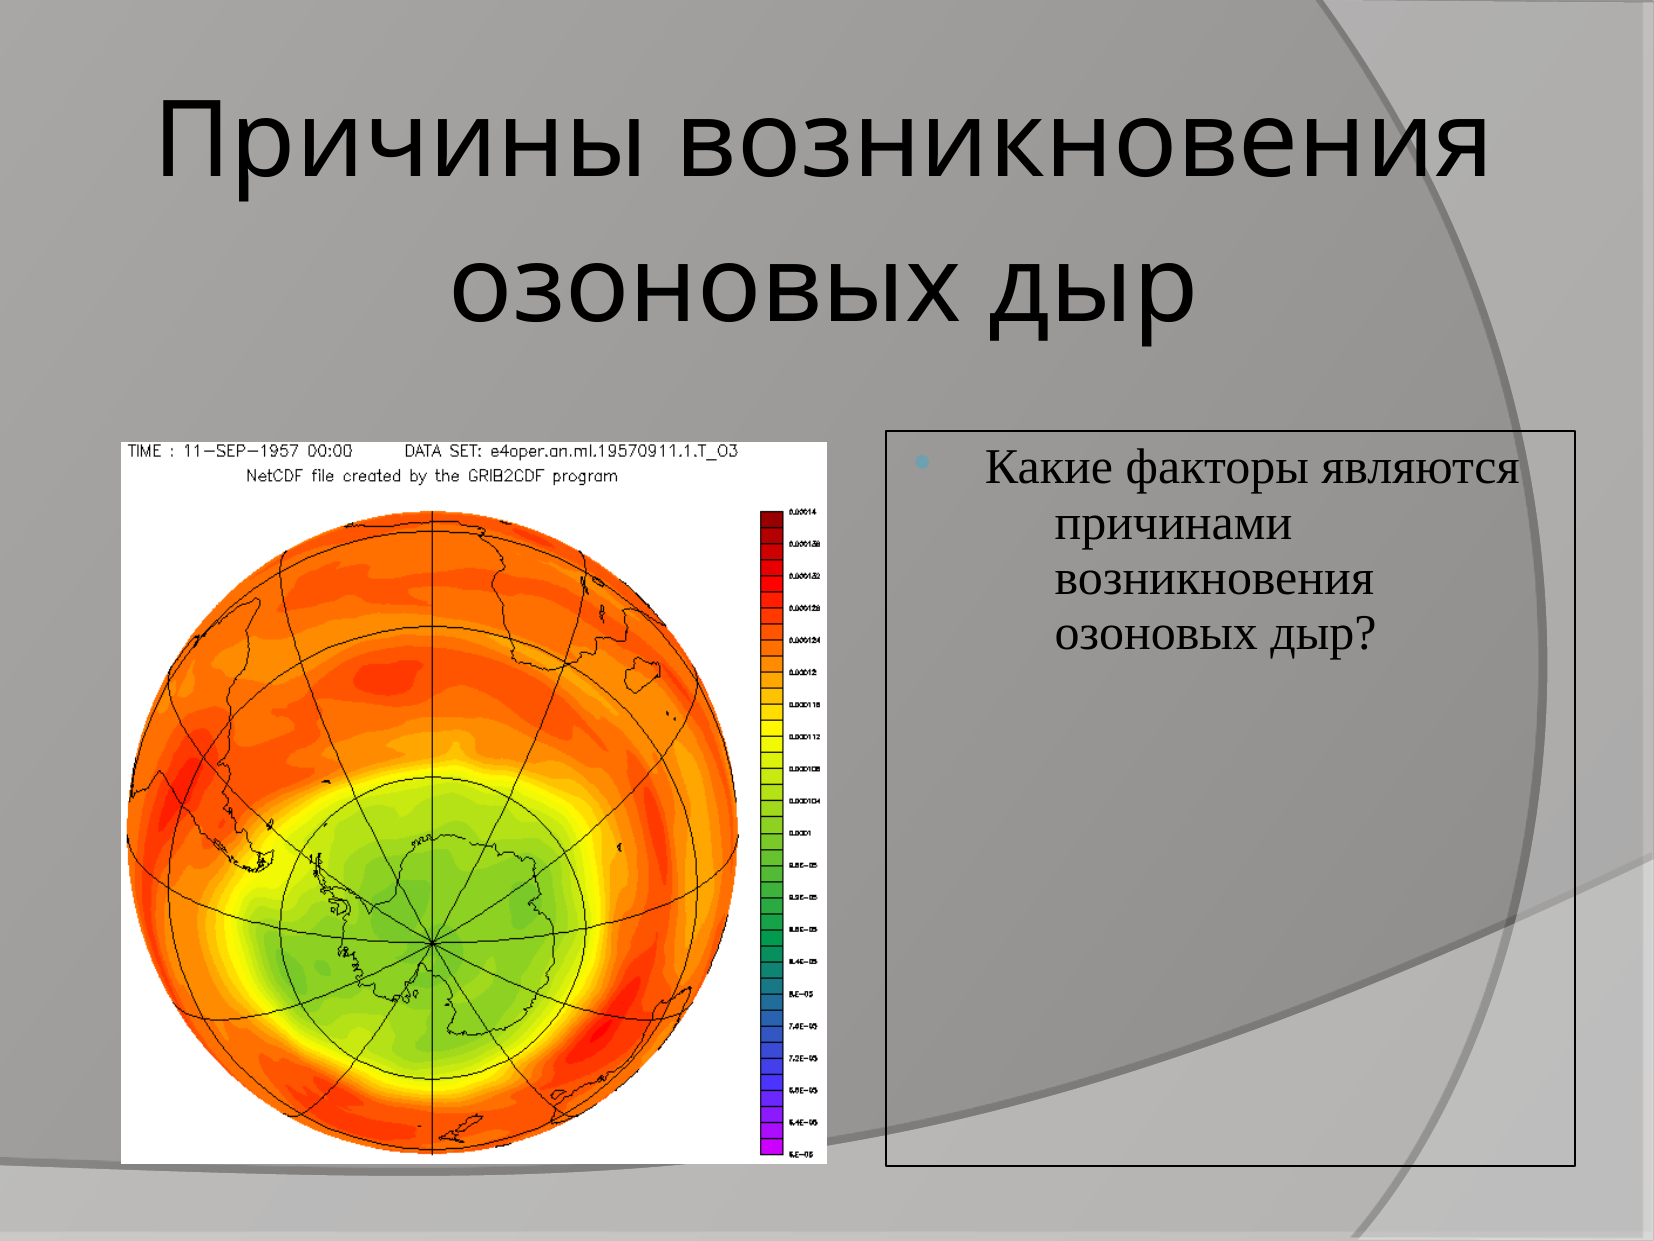

# Причины возникновения озоновых дыр
Какие факторы являются причинами возникновения озоновых дыр?